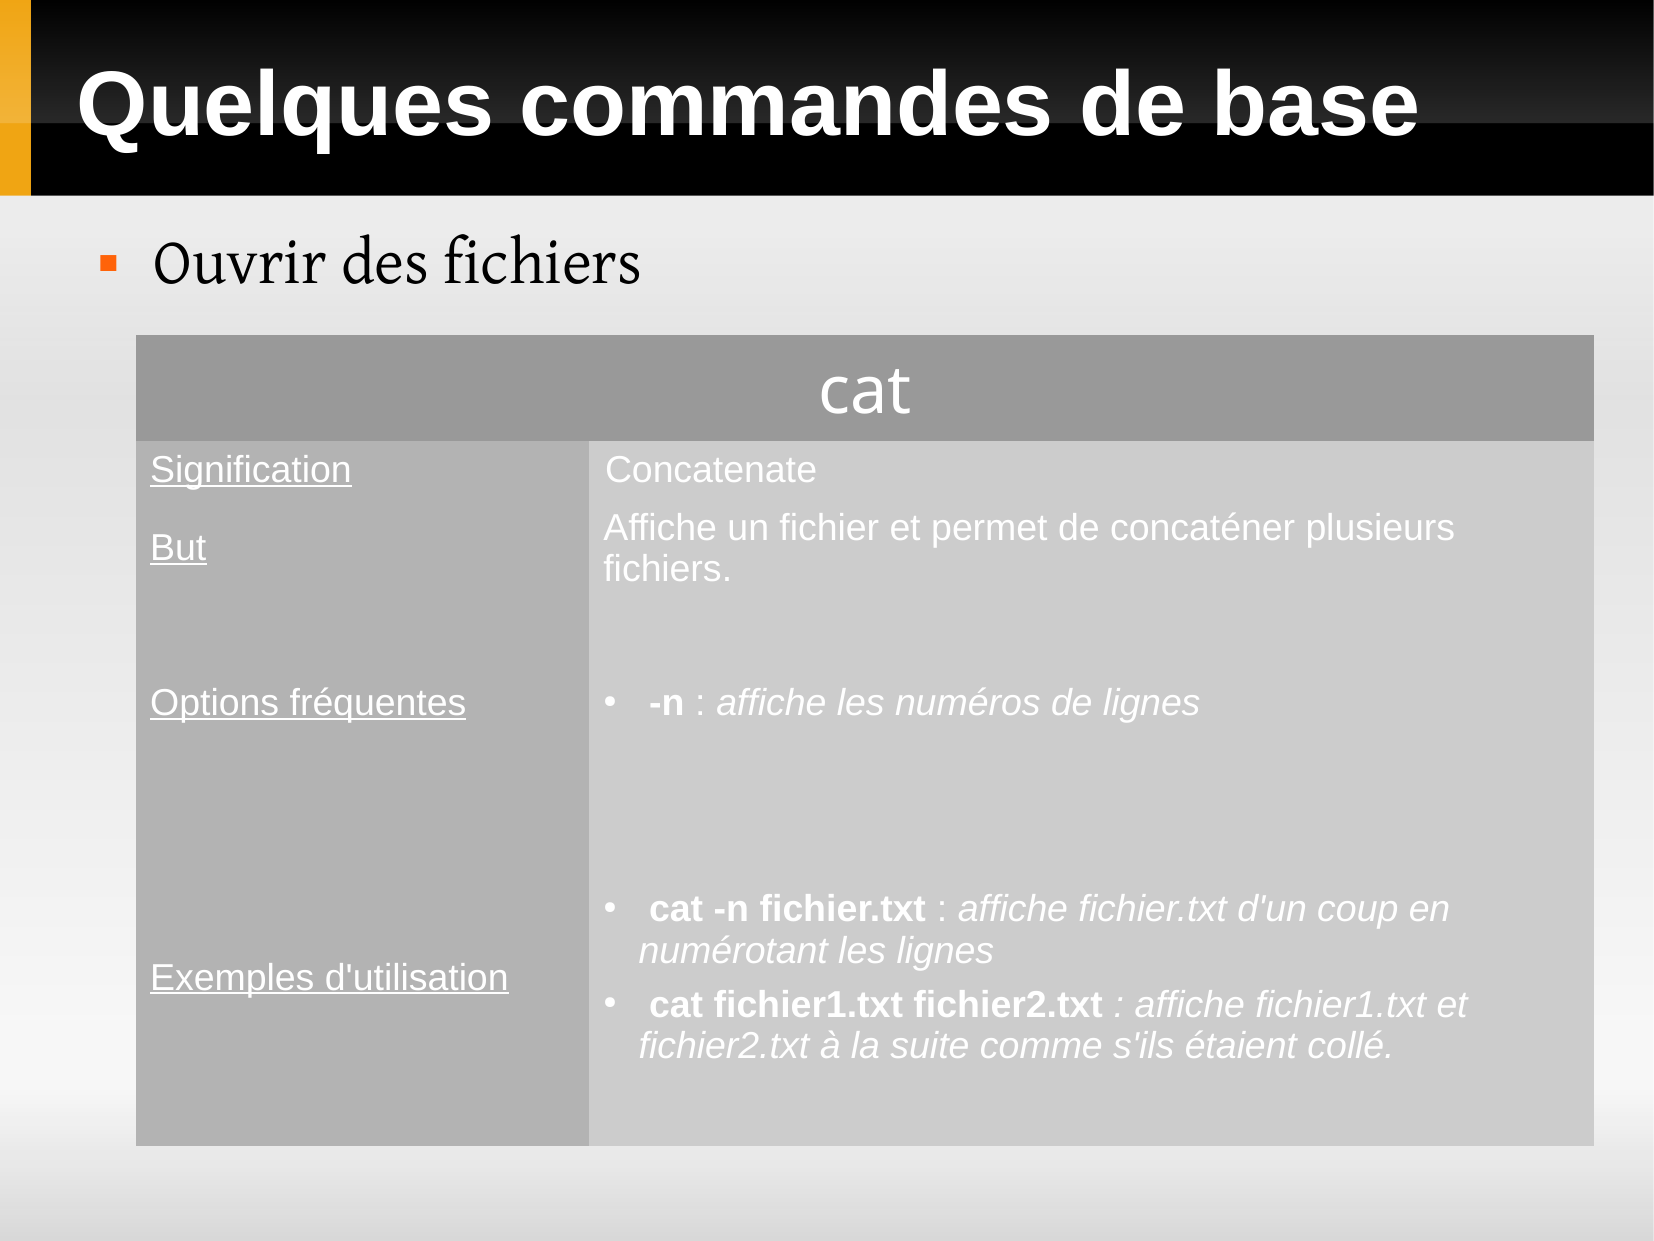

# Quelques commandes de base
Ouvrir des fichiers
| cat | |
| --- | --- |
| Signification | Concatenate |
| But | Affiche un fichier et permet de concaténer plusieurs fichiers. |
| Options fréquentes | -n : affiche les numéros de lignes |
| Exemples d'utilisation | cat -n fichier.txt : affiche fichier.txt d'un coup en numérotant les lignes cat fichier1.txt fichier2.txt : affiche fichier1.txt et fichier2.txt à la suite comme s'ils étaient collé. |